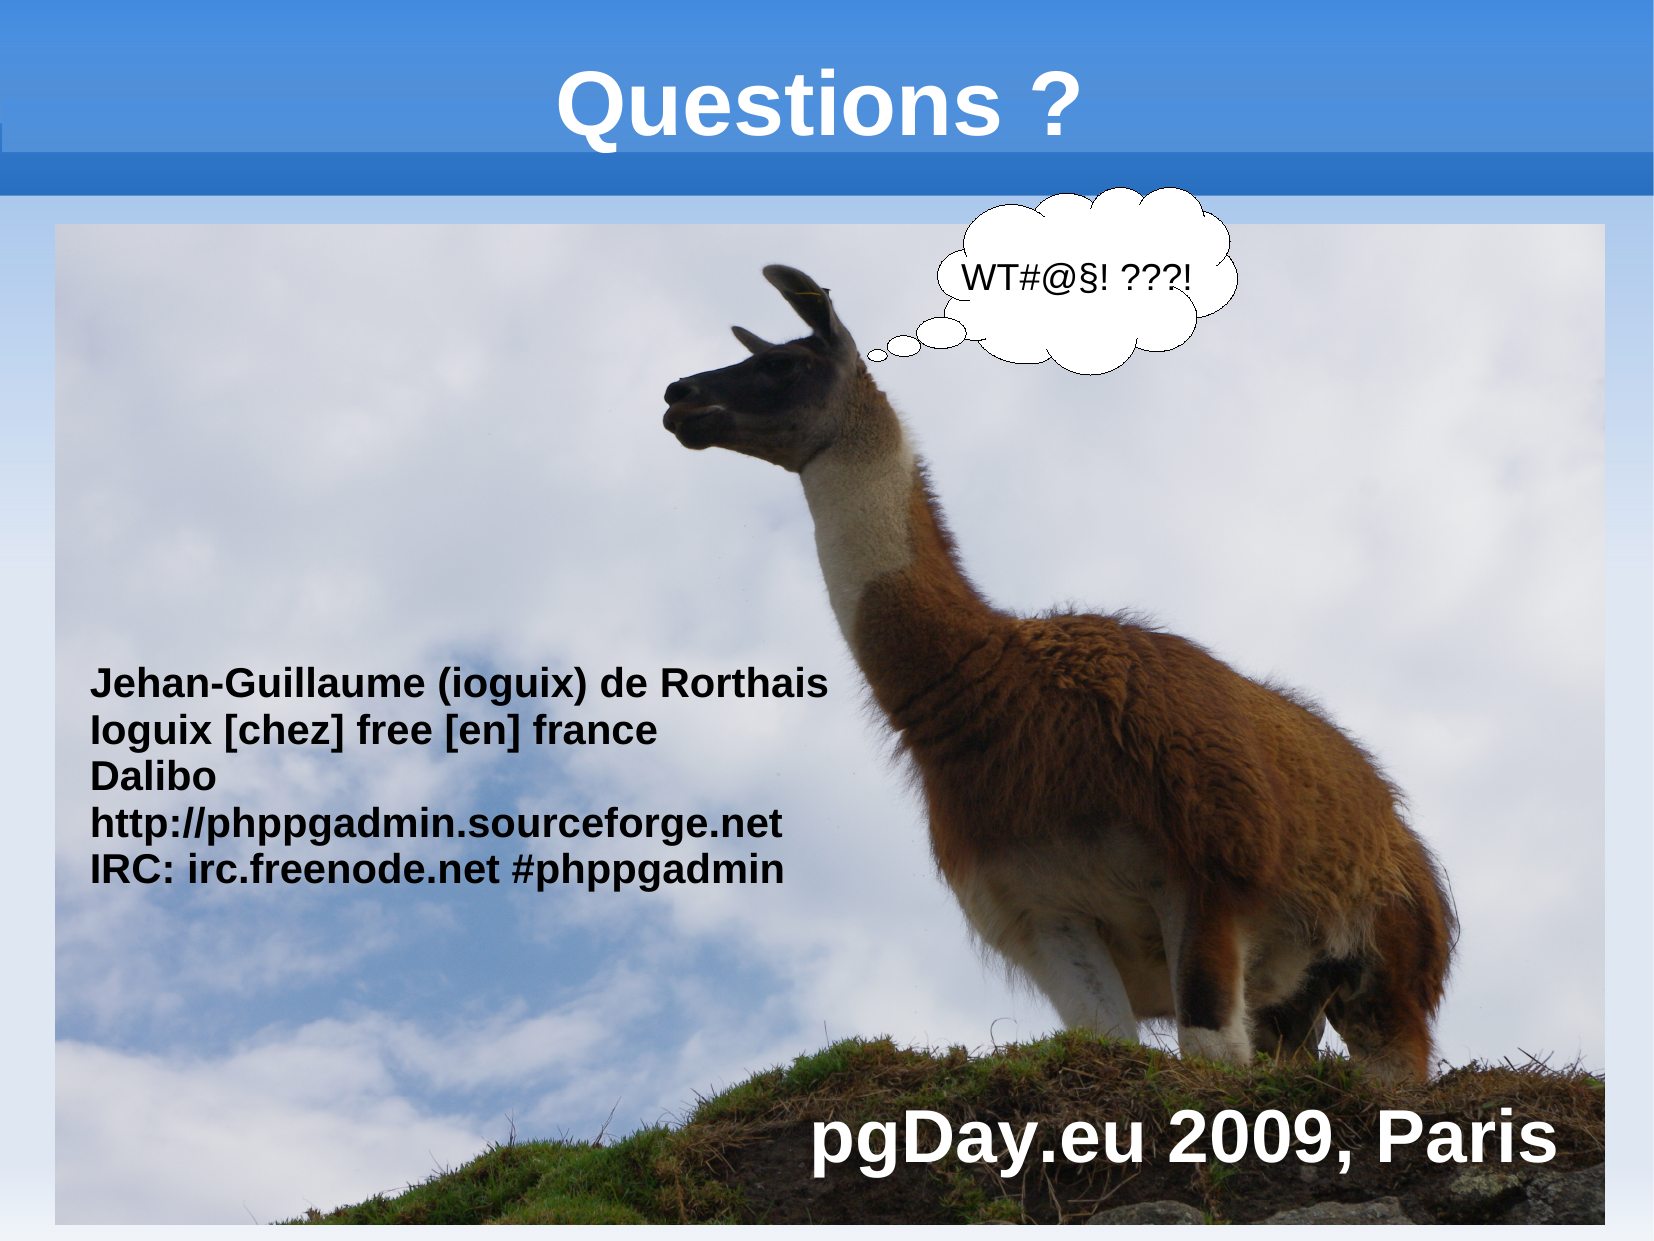

# Questions ?
WT#@§! ???!
Jehan-Guillaume (ioguix) de Rorthais
Ioguix [chez] free [en] france
Dalibo
http://phppgadmin.sourceforge.net
IRC: irc.freenode.net #phppgadmin
pgDay.eu 2009, Paris